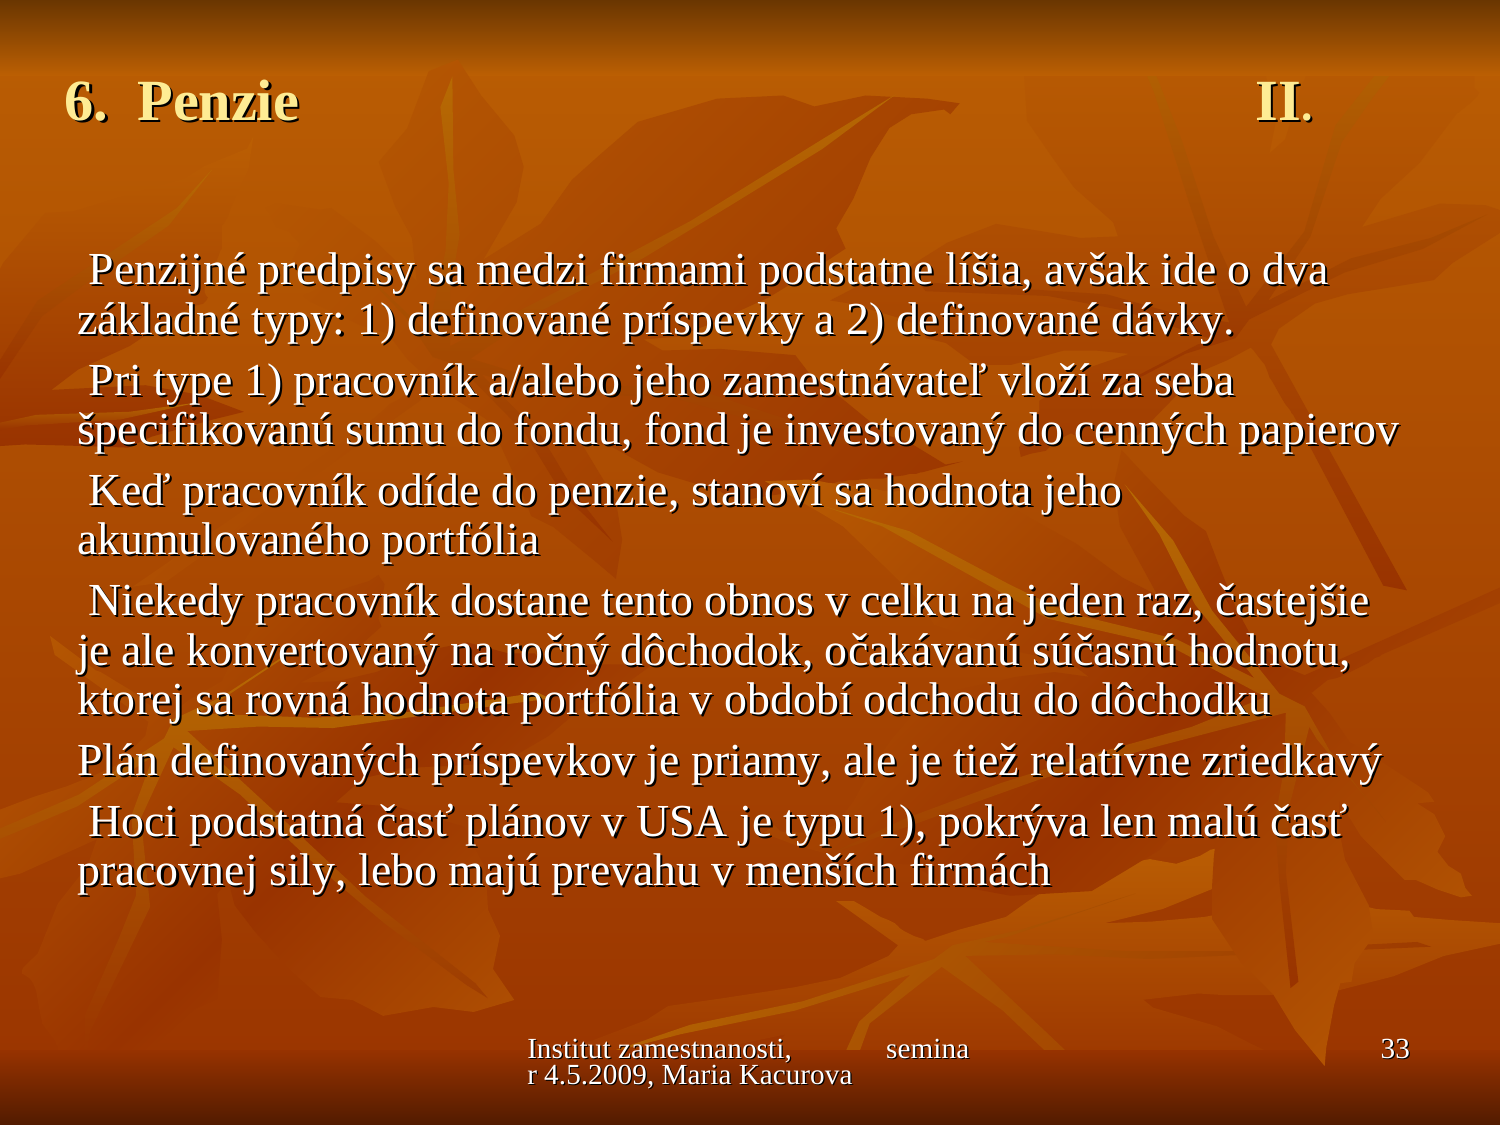

# 6. Penzie II.
 Penzijné predpisy sa medzi firmami podstatne líšia, avšak ide o dva základné typy: 1) definované príspevky a 2) definované dávky.
 Pri type 1) pracovník a/alebo jeho zamestnávateľ vloží za seba špecifikovanú sumu do fondu, fond je investovaný do cenných papierov
 Keď pracovník odíde do penzie, stanoví sa hodnota jeho akumulovaného portfólia
 Niekedy pracovník dostane tento obnos v celku na jeden raz, častejšie je ale konvertovaný na ročný dôchodok, očakávanú súčasnú hodnotu, ktorej sa rovná hodnota portfólia v období odchodu do dôchodku
Plán definovaných príspevkov je priamy, ale je tiež relatívne zriedkavý
 Hoci podstatná časť plánov v USA je typu 1), pokrýva len malú časť pracovnej sily, lebo majú prevahu v menších firmách
Institut zamestnanosti, seminar 4.5.2009, Maria Kacurova
33